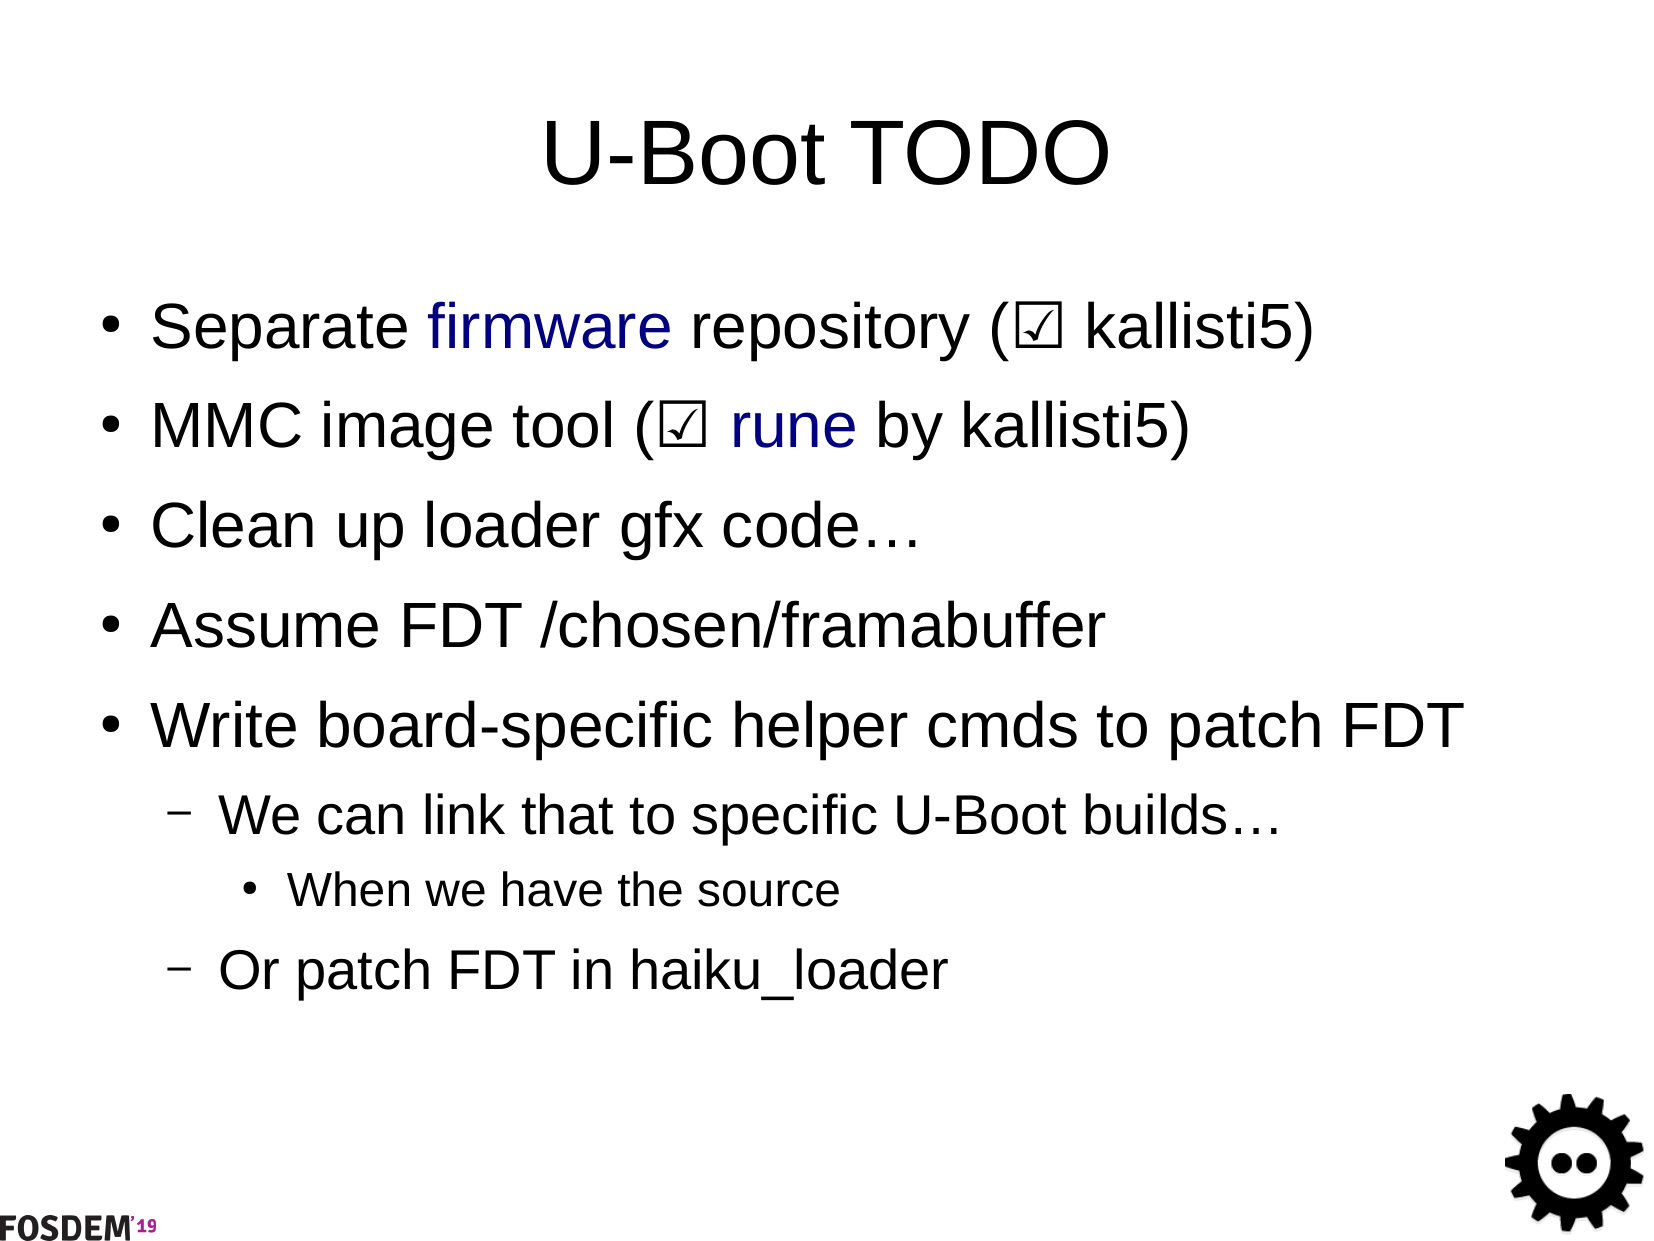

# U-Boot TODO
Separate firmware repository (☑ kallisti5)
MMC image tool (☑ rune by kallisti5)
Clean up loader gfx code…
Assume FDT /chosen/framabuffer
Write board-specific helper cmds to patch FDT
We can link that to specific U-Boot builds…
When we have the source
Or patch FDT in haiku_loader